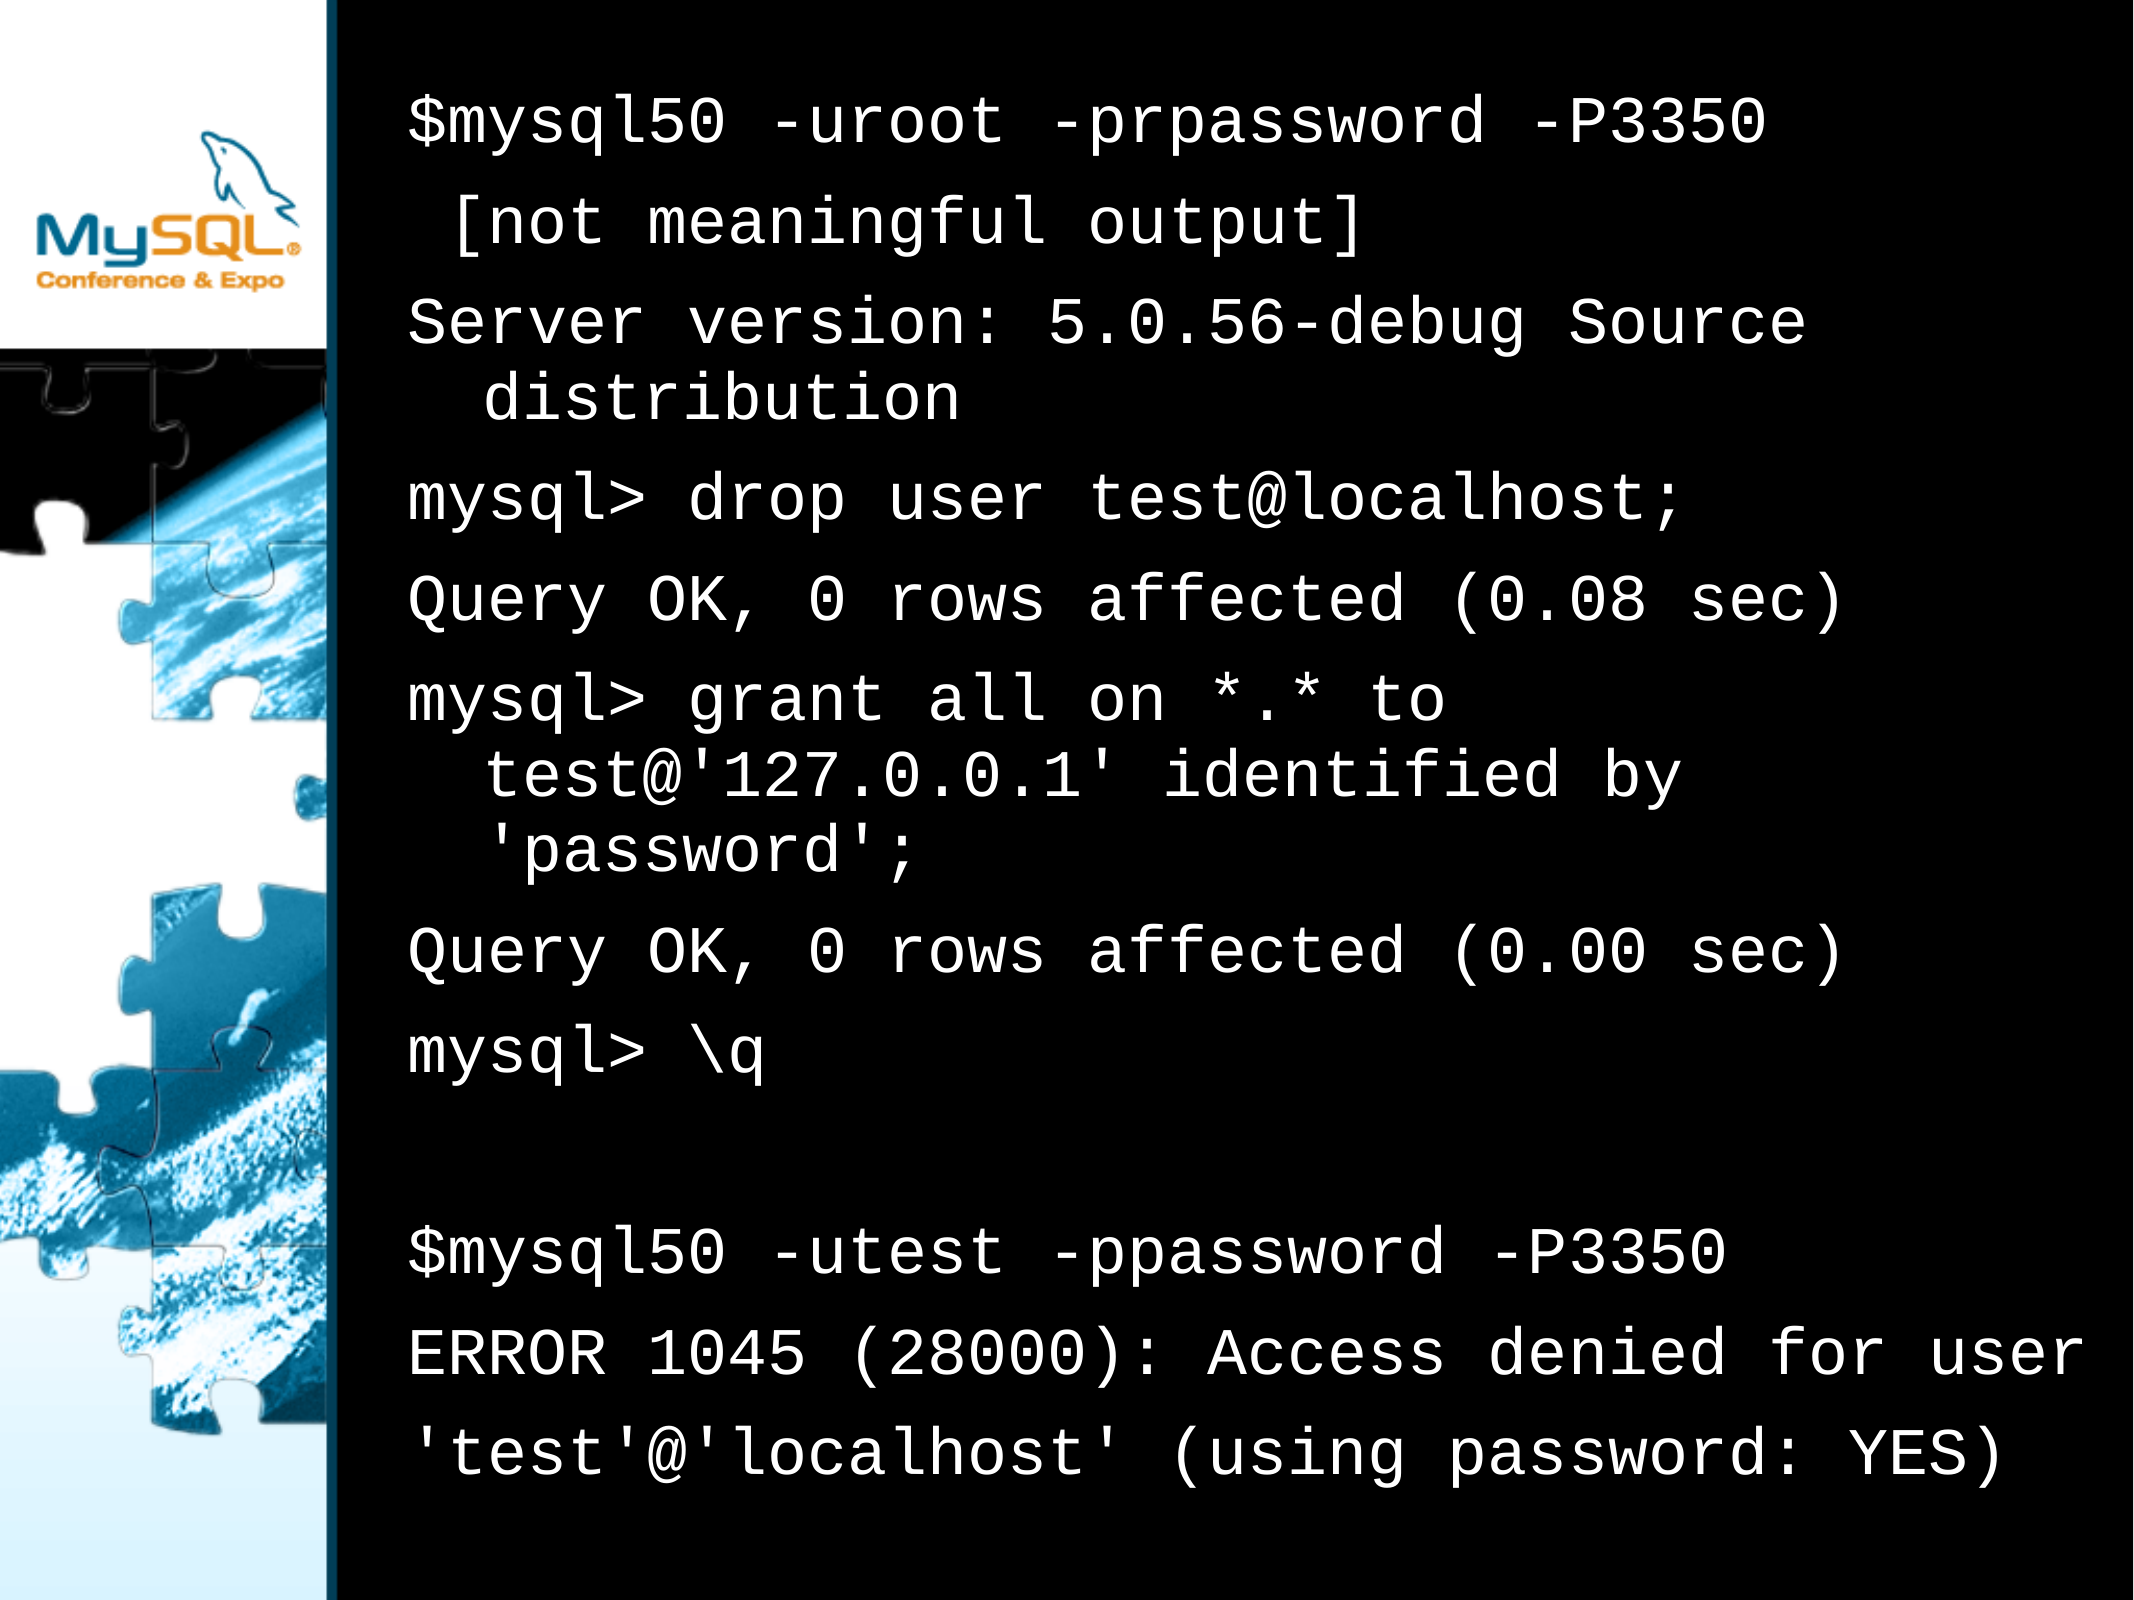

#
$mysql50 -uroot -prpassword -P3350
 [not meaningful output]
Server version: 5.0.56-debug Source distribution
mysql> drop user test@localhost;
Query OK, 0 rows affected (0.08 sec)
mysql> grant all on *.* to test@'127.0.0.1' identified by 'password';
Query OK, 0 rows affected (0.00 sec)
mysql> \q
$mysql50 -utest -ppassword -P3350
ERROR 1045 (28000): Access denied for user
'test'@'localhost' (using password: YES)